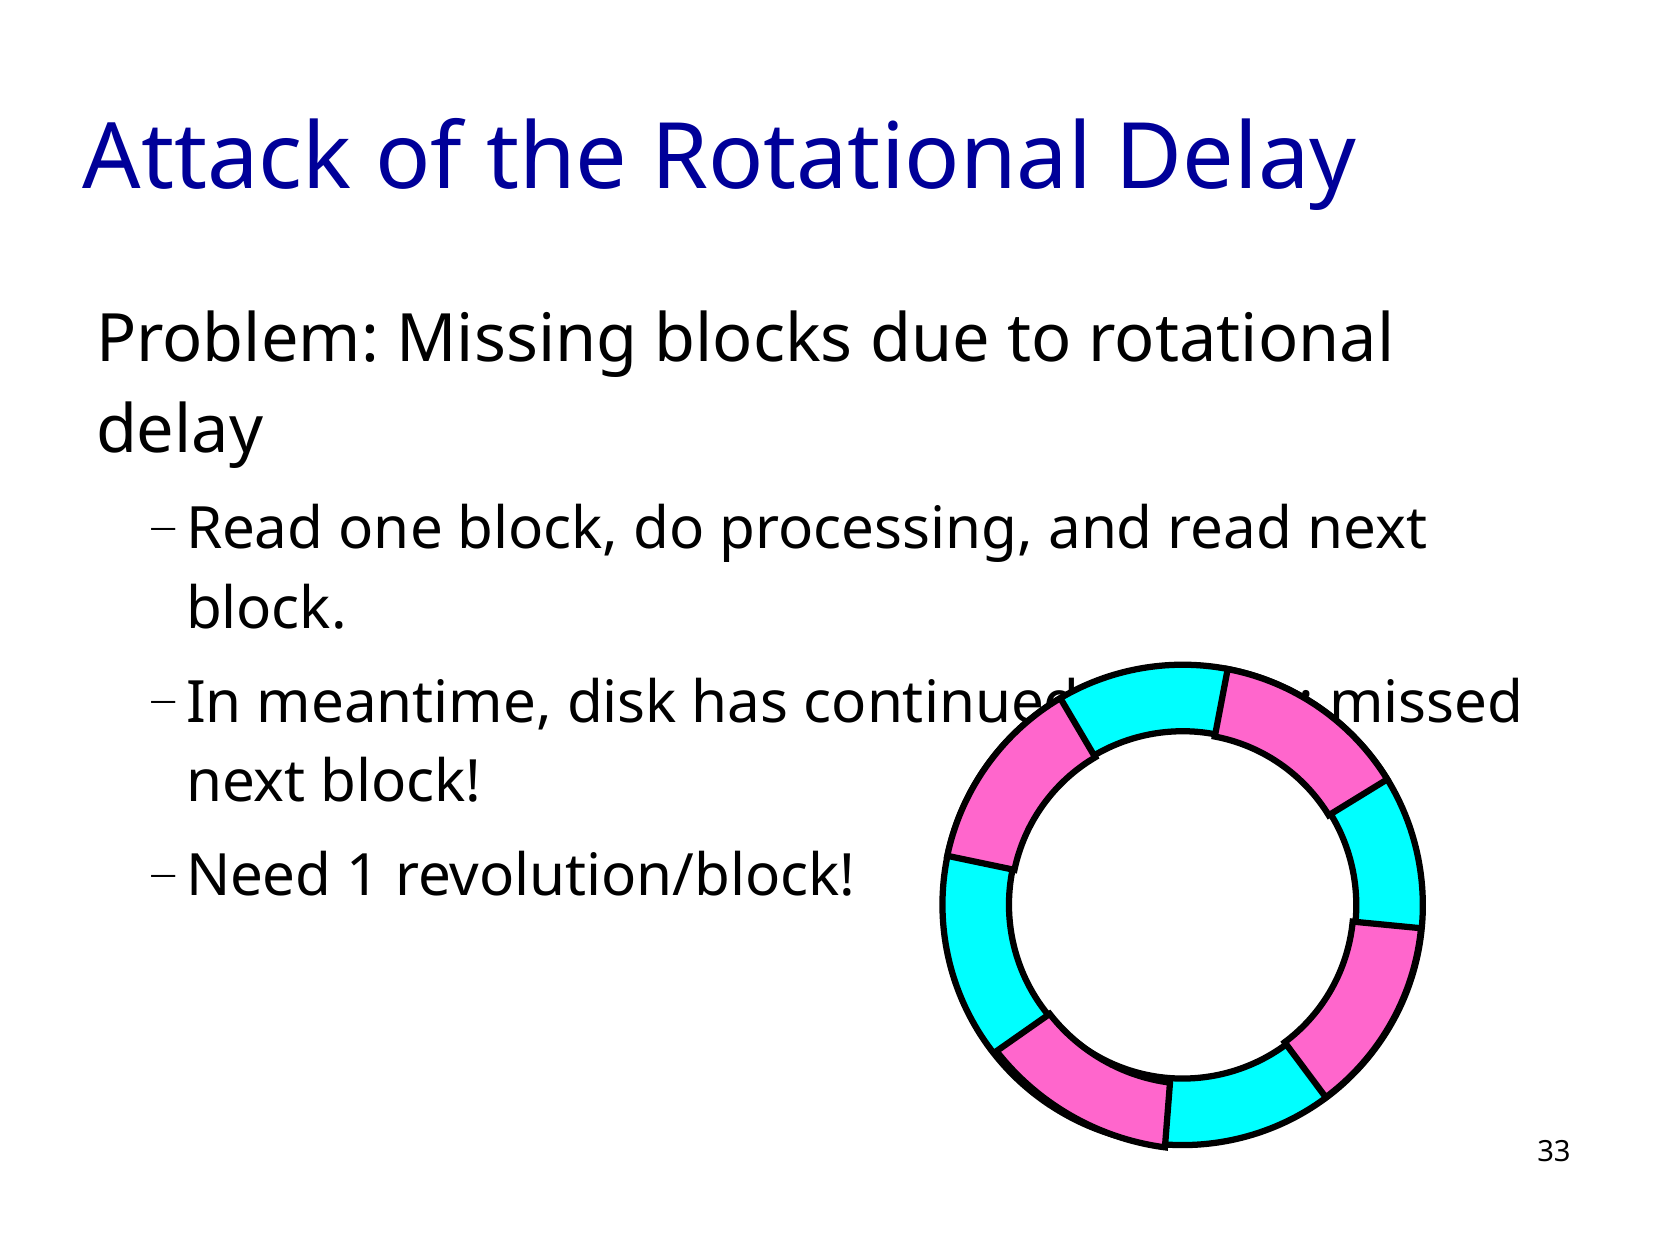

# Attack of the Rotational Delay
Problem: Missing blocks due to rotational delay
Read one block, do processing, and read next block.
In meantime, disk has continued turning: missed next block!
Need 1 revolution/block!
33